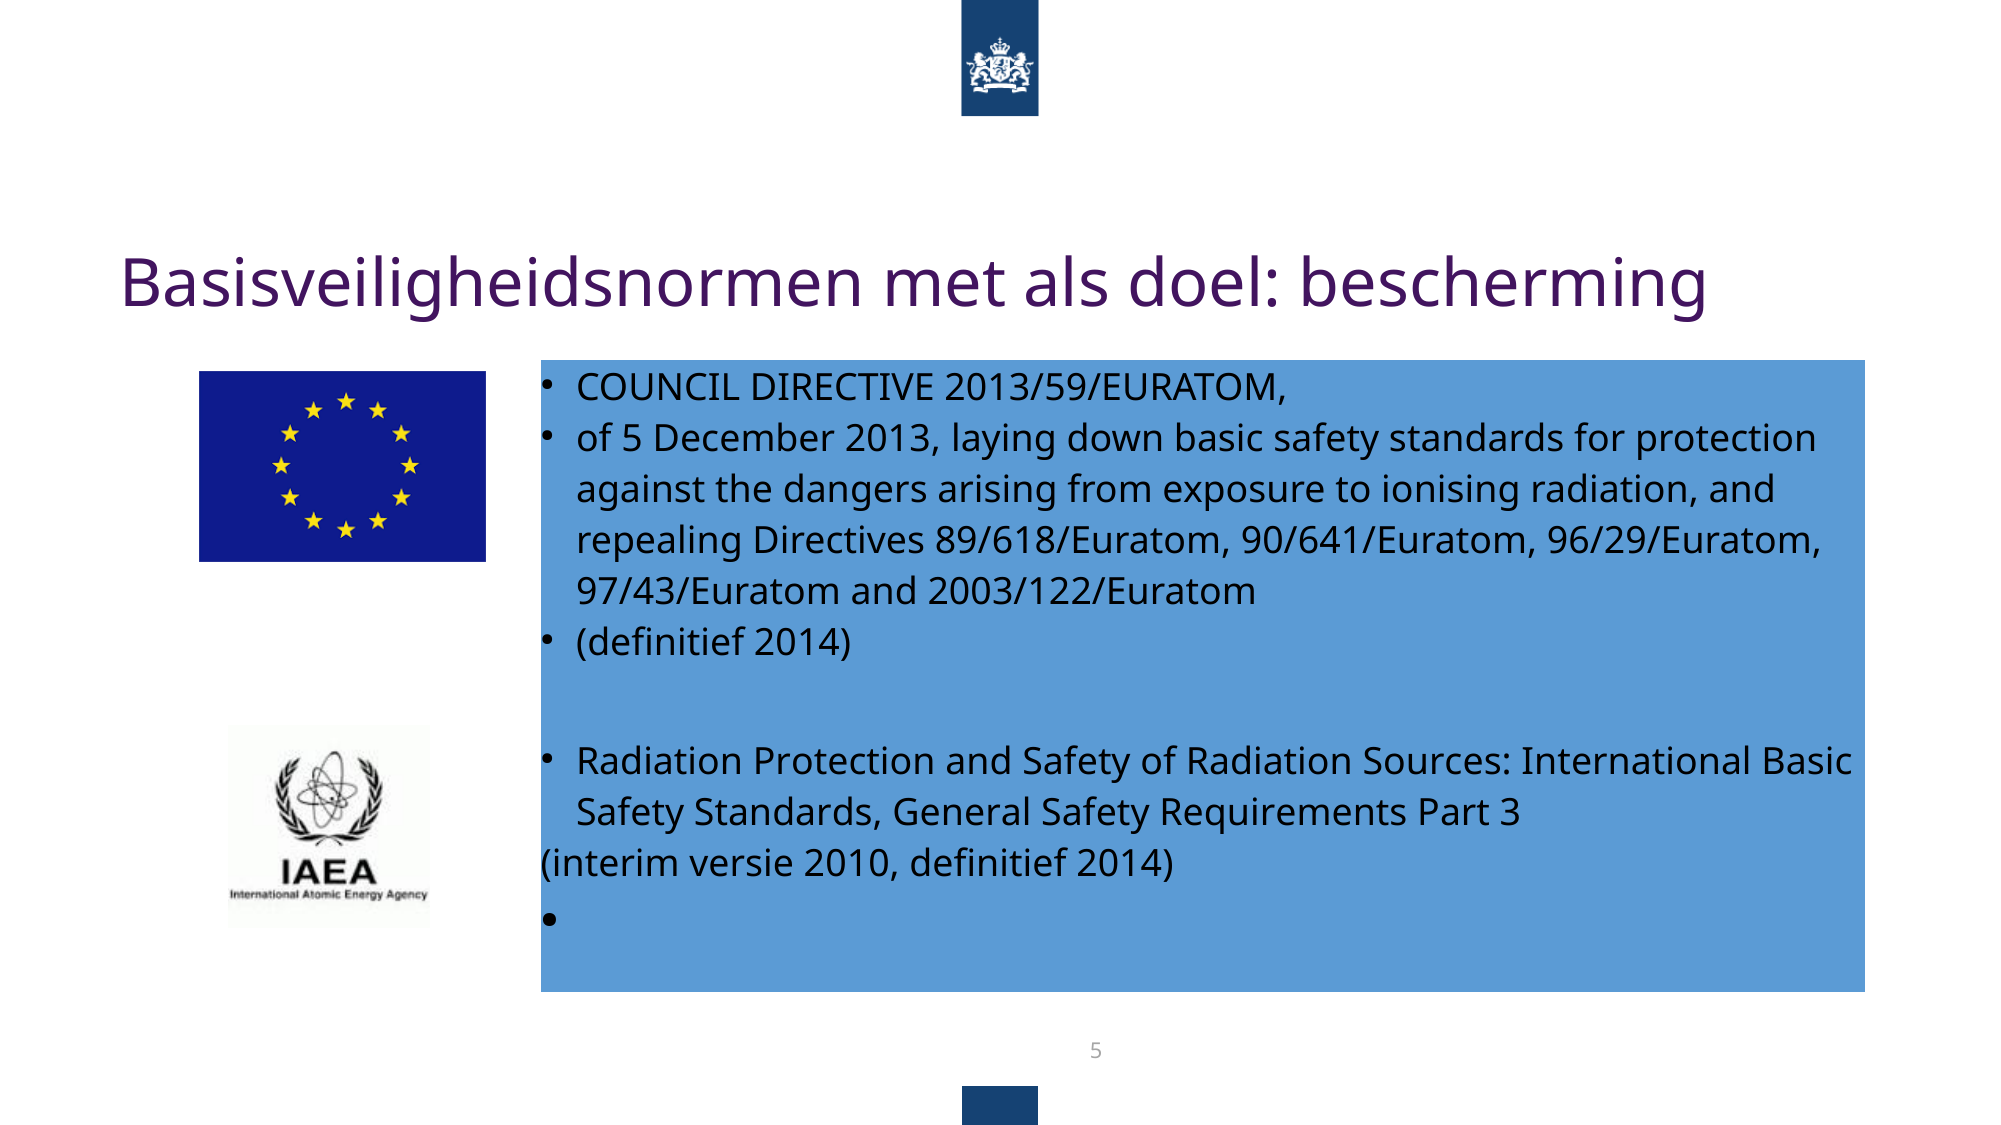

# Basisveiligheidsnormen met als doel: bescherming
| COUNCIL DIRECTIVE 2013/59/EURATOM, of 5 December 2013, laying down basic safety standards for protection against the dangers arising from exposure to ionising radiation, and repealing Directives 89/618/Euratom, 90/641/Euratom, 96/29/Euratom, 97/43/Euratom and 2003/122/Euratom (definitief 2014) |
| --- |
| Radiation Protection and Safety of Radiation Sources: International Basic Safety Standards, General Safety Requirements Part 3 (interim versie 2010, definitief 2014) |